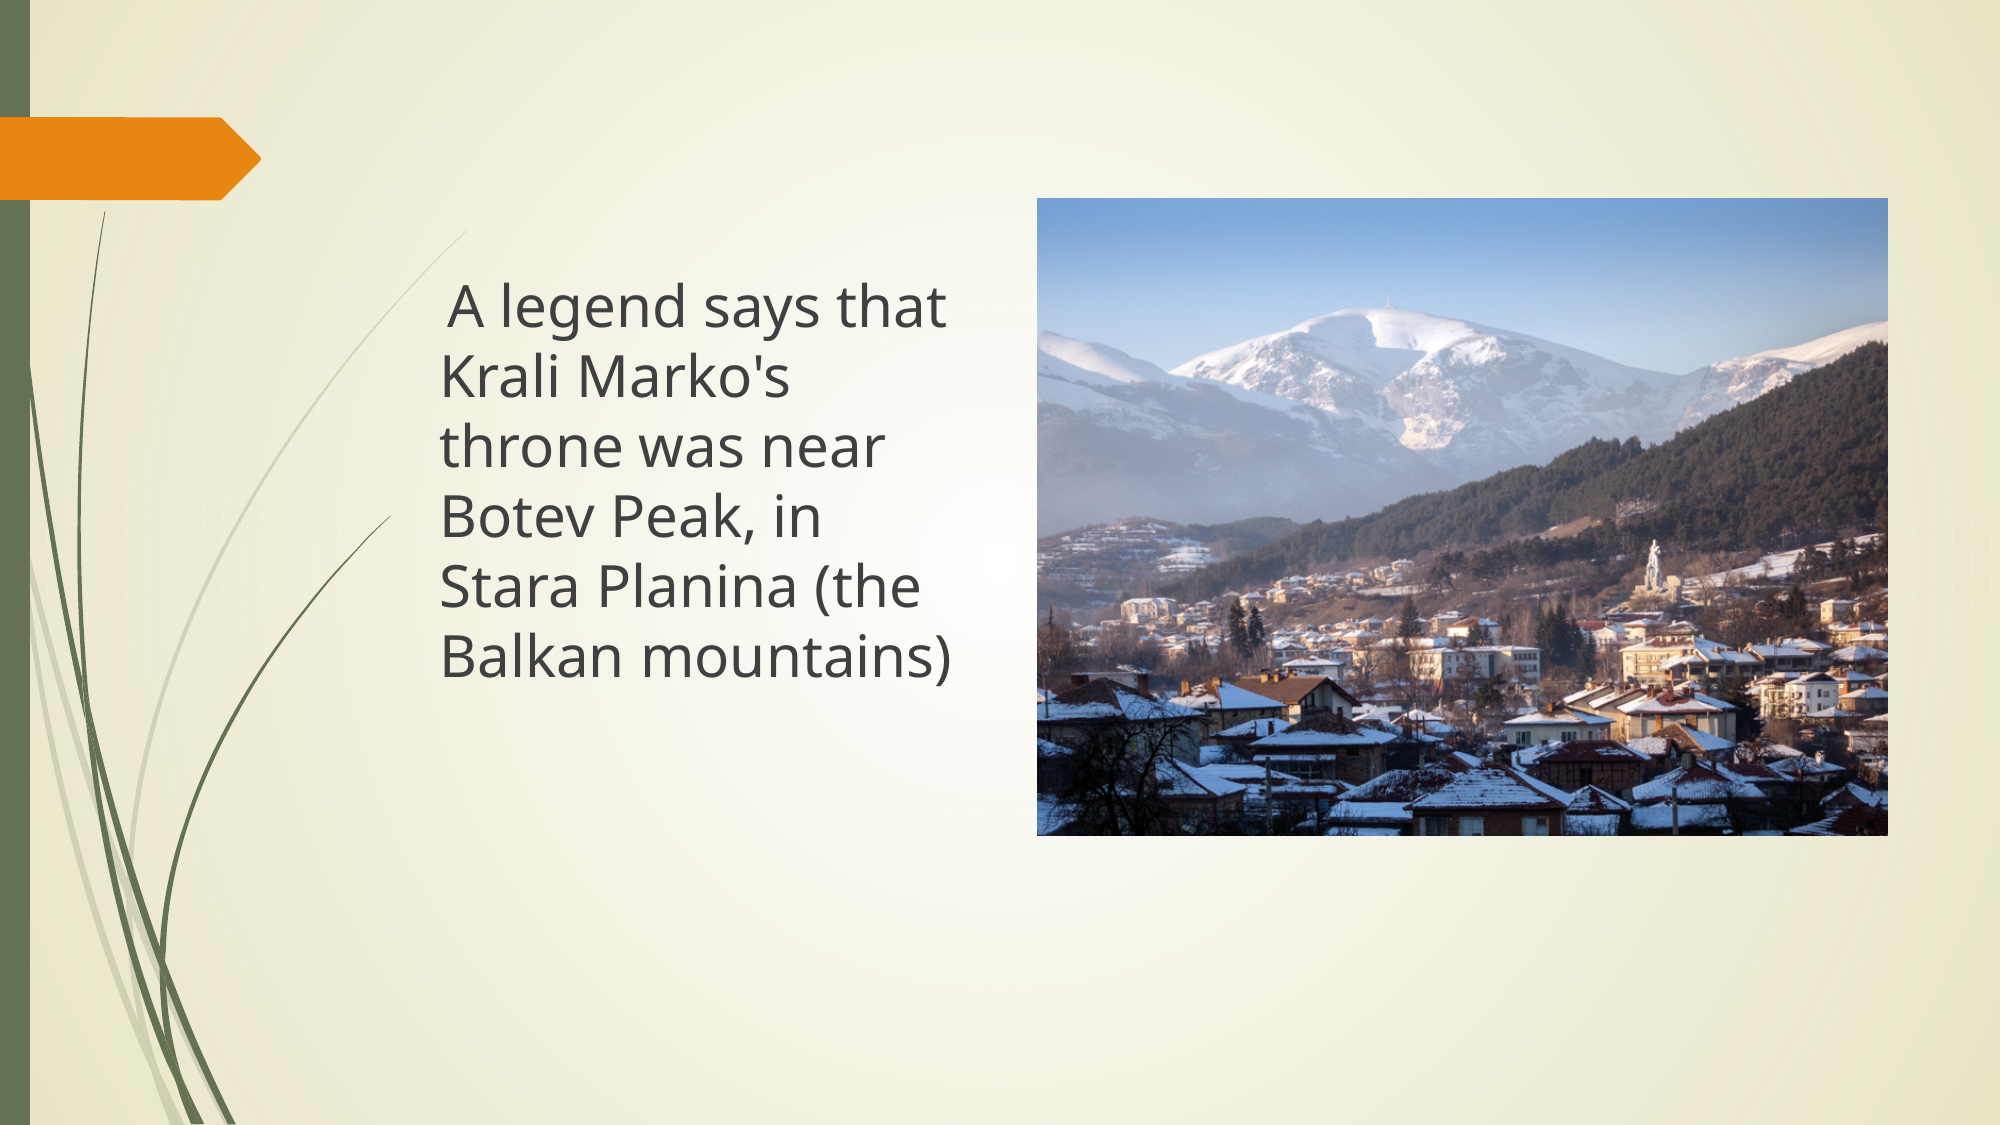

#
 A legend says that Krali Marko's throne was near Botev Peak, in Stara Planina (the Balkan mountains)